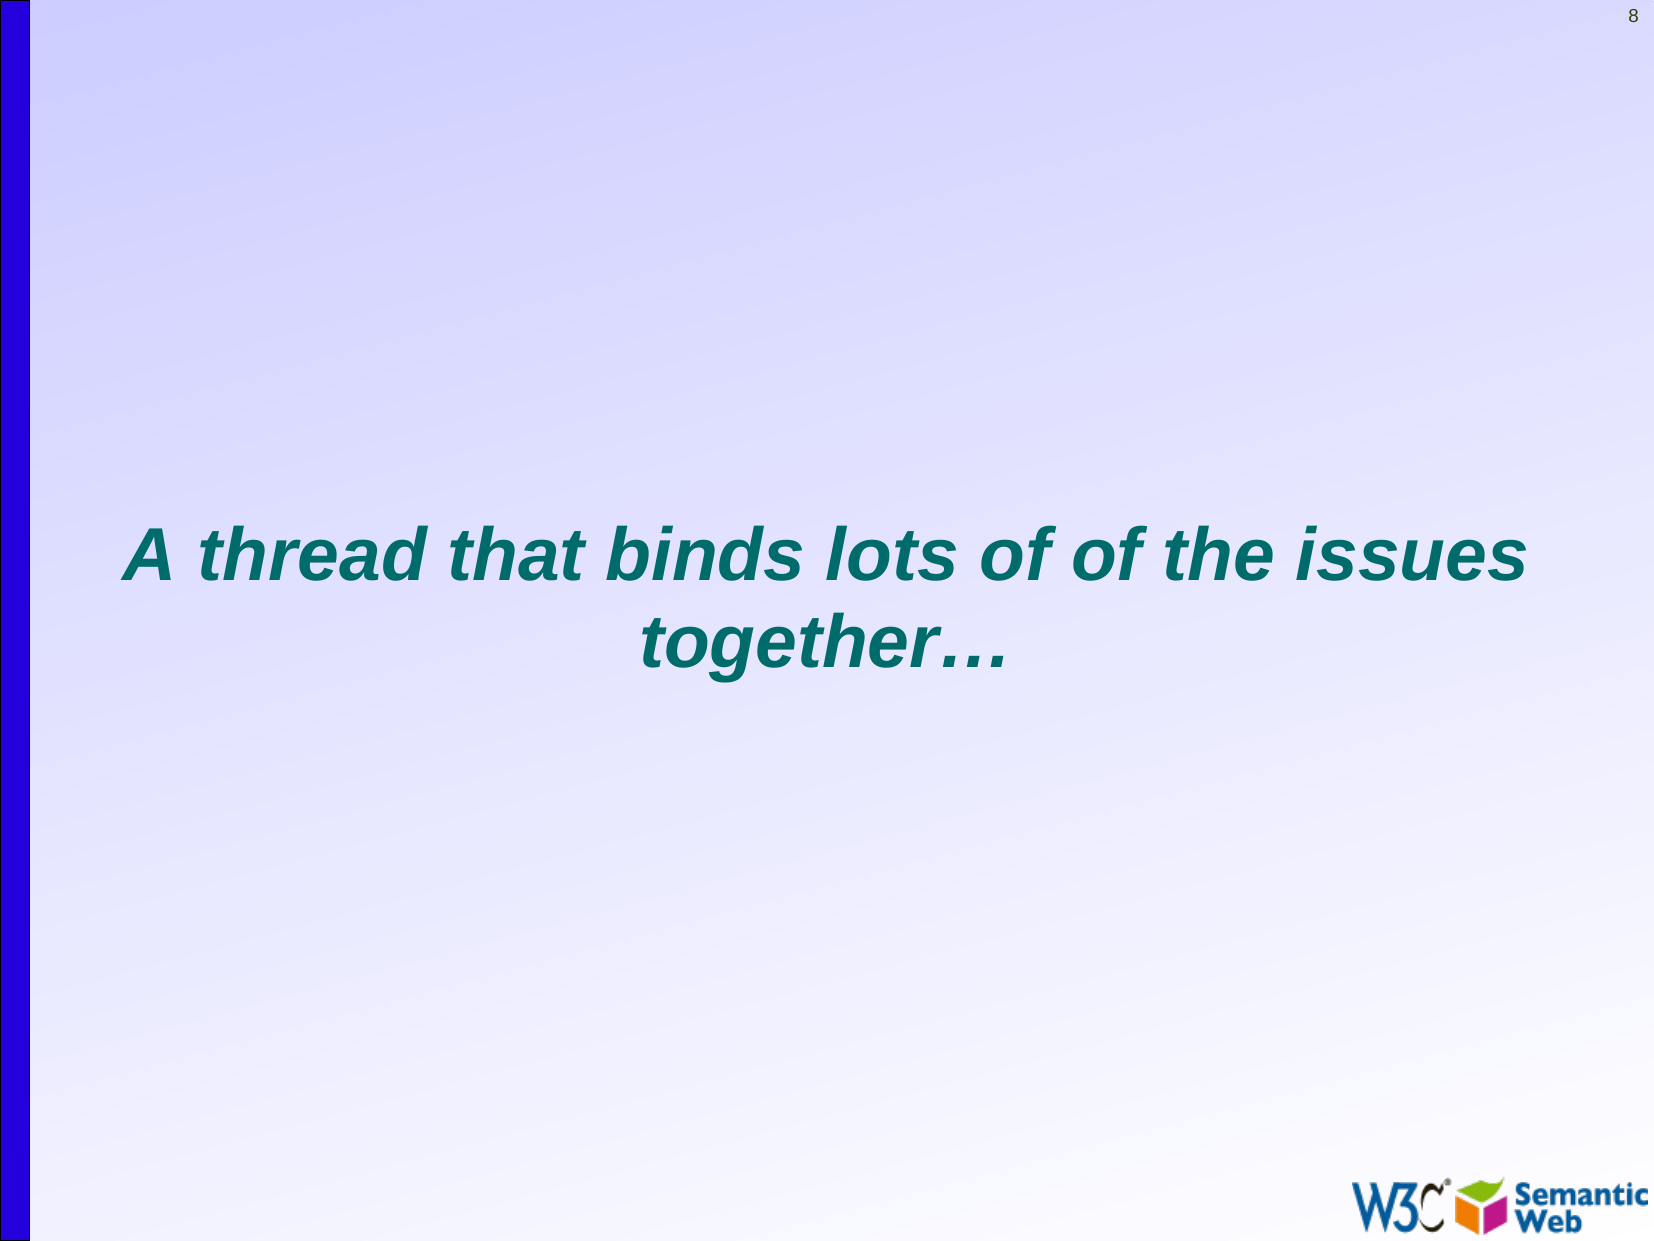

# A thread that binds lots of of the issues together…